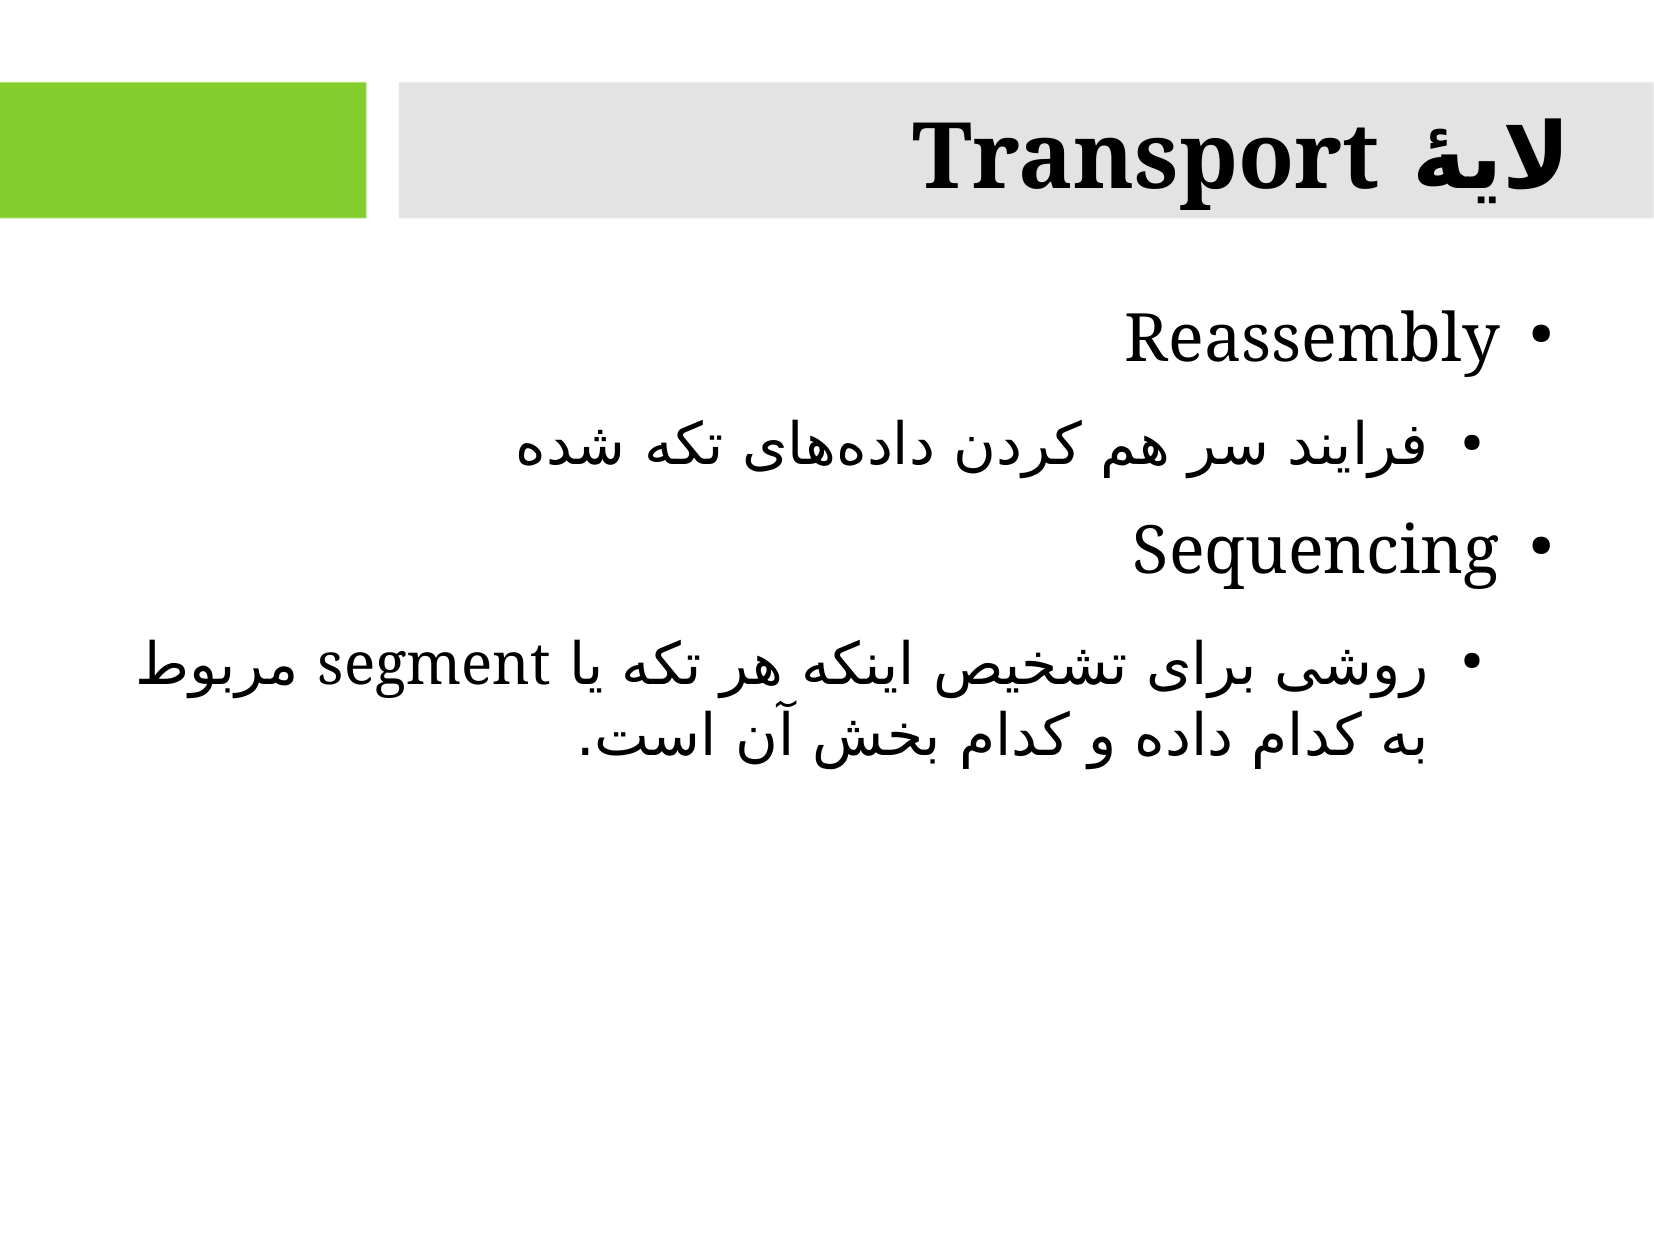

# لایهٔ Transport
Reassembly
فرایند سر هم کردن داده‌های تکه شده
Sequencing
روشی برای تشخیص اینکه هر تکه یا segment مربوط به کدام داده و کدام بخش آن است.